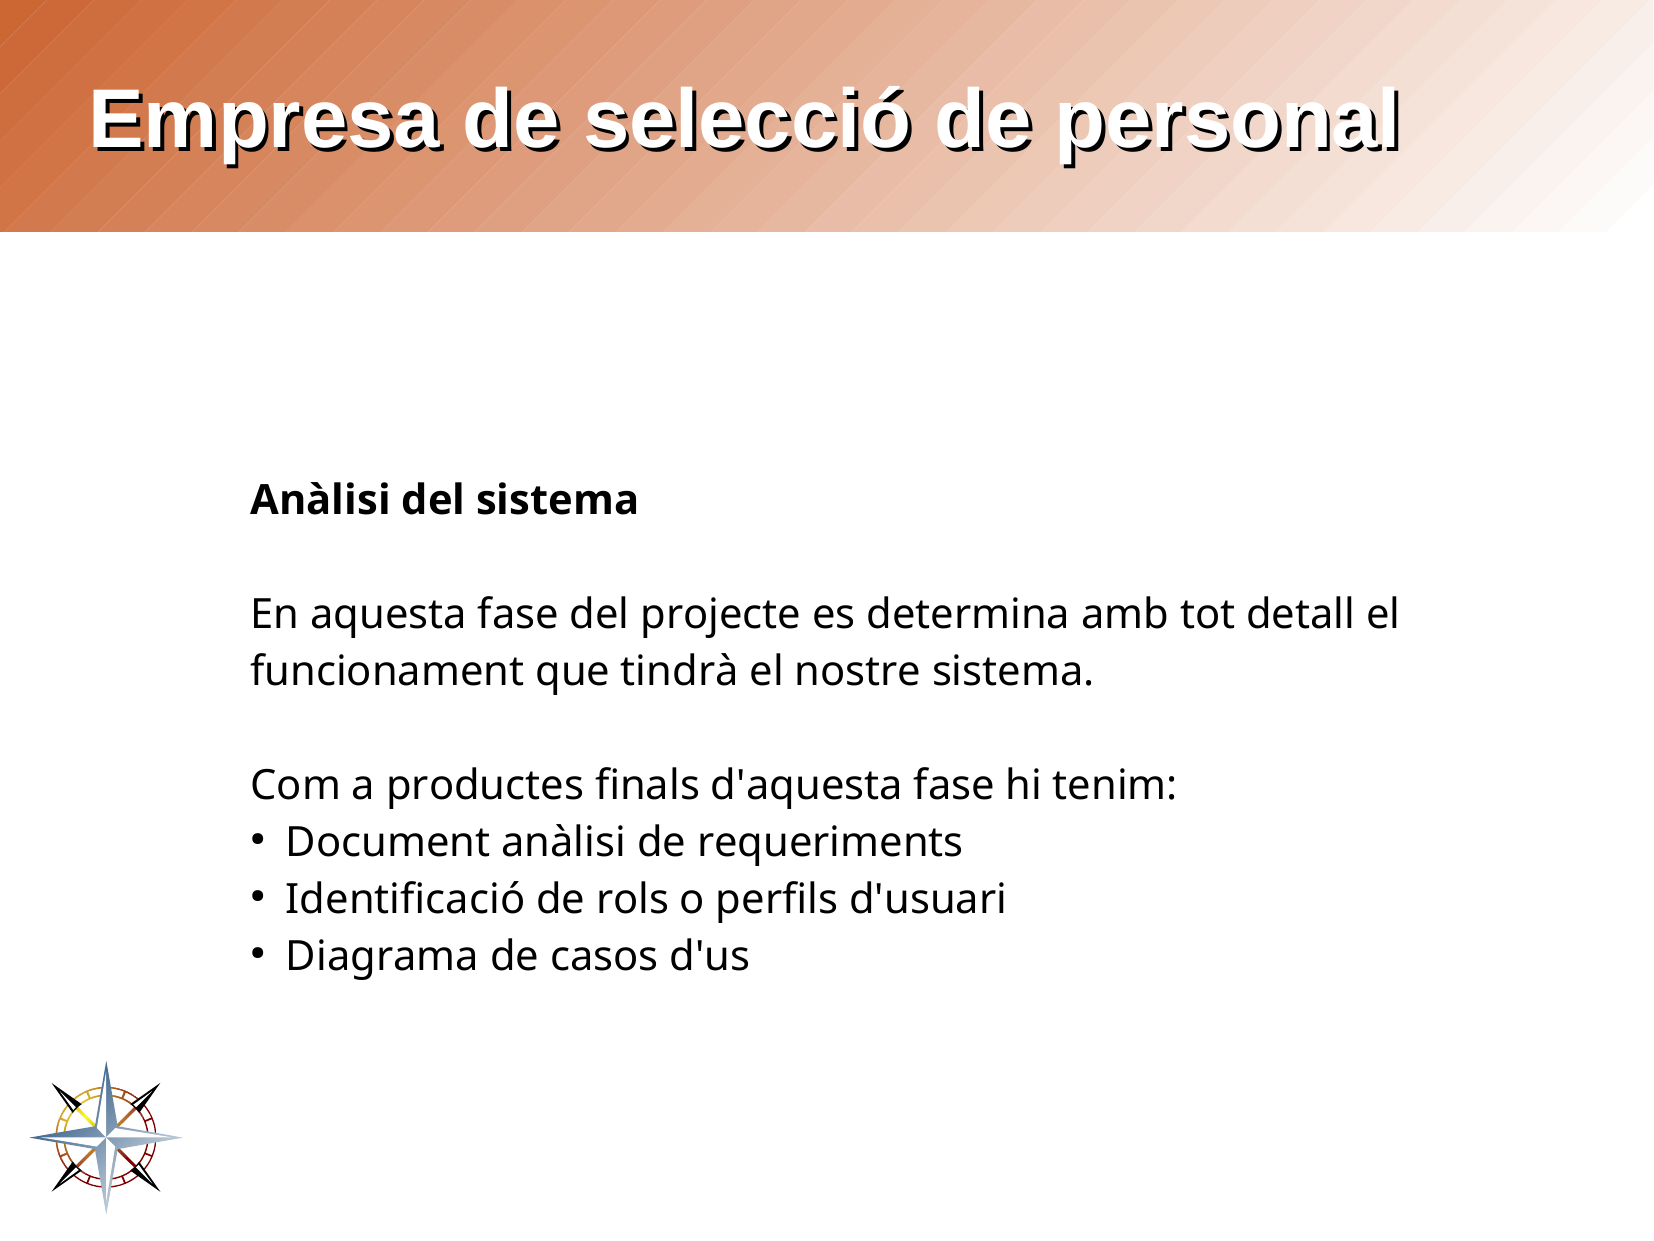

# Empresa de selecció de personal
Anàlisi del sistema
En aquesta fase del projecte es determina amb tot detall el funcionament que tindrà el nostre sistema.
Com a productes finals d'aquesta fase hi tenim:
Document anàlisi de requeriments
Identificació de rols o perfils d'usuari
Diagrama de casos d'us